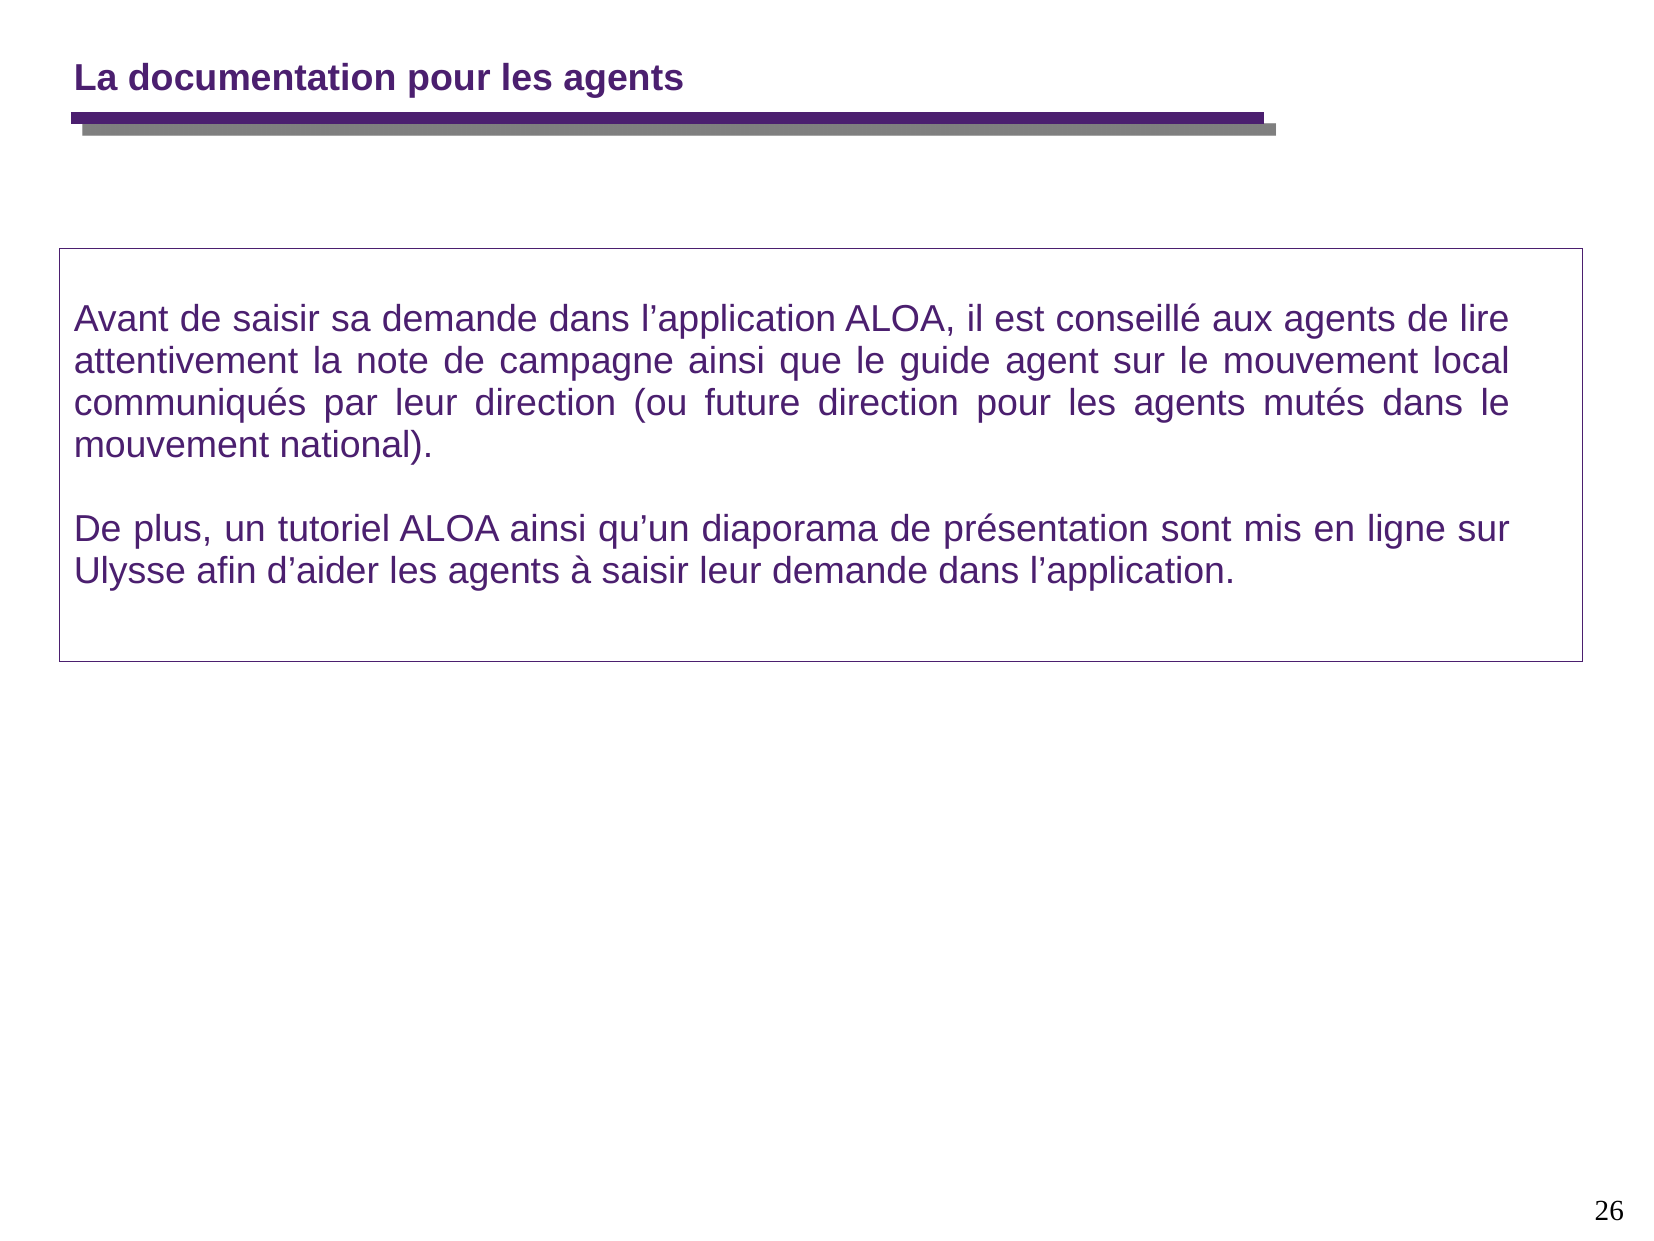

La documentation pour les agents
Avant de saisir sa demande dans l’application ALOA, il est conseillé aux agents de lire attentivement la note de campagne ainsi que le guide agent sur le mouvement local communiqués par leur direction (ou future direction pour les agents mutés dans le mouvement national).
De plus, un tutoriel ALOA ainsi qu’un diaporama de présentation sont mis en ligne sur Ulysse afin d’aider les agents à saisir leur demande dans l’application.
26